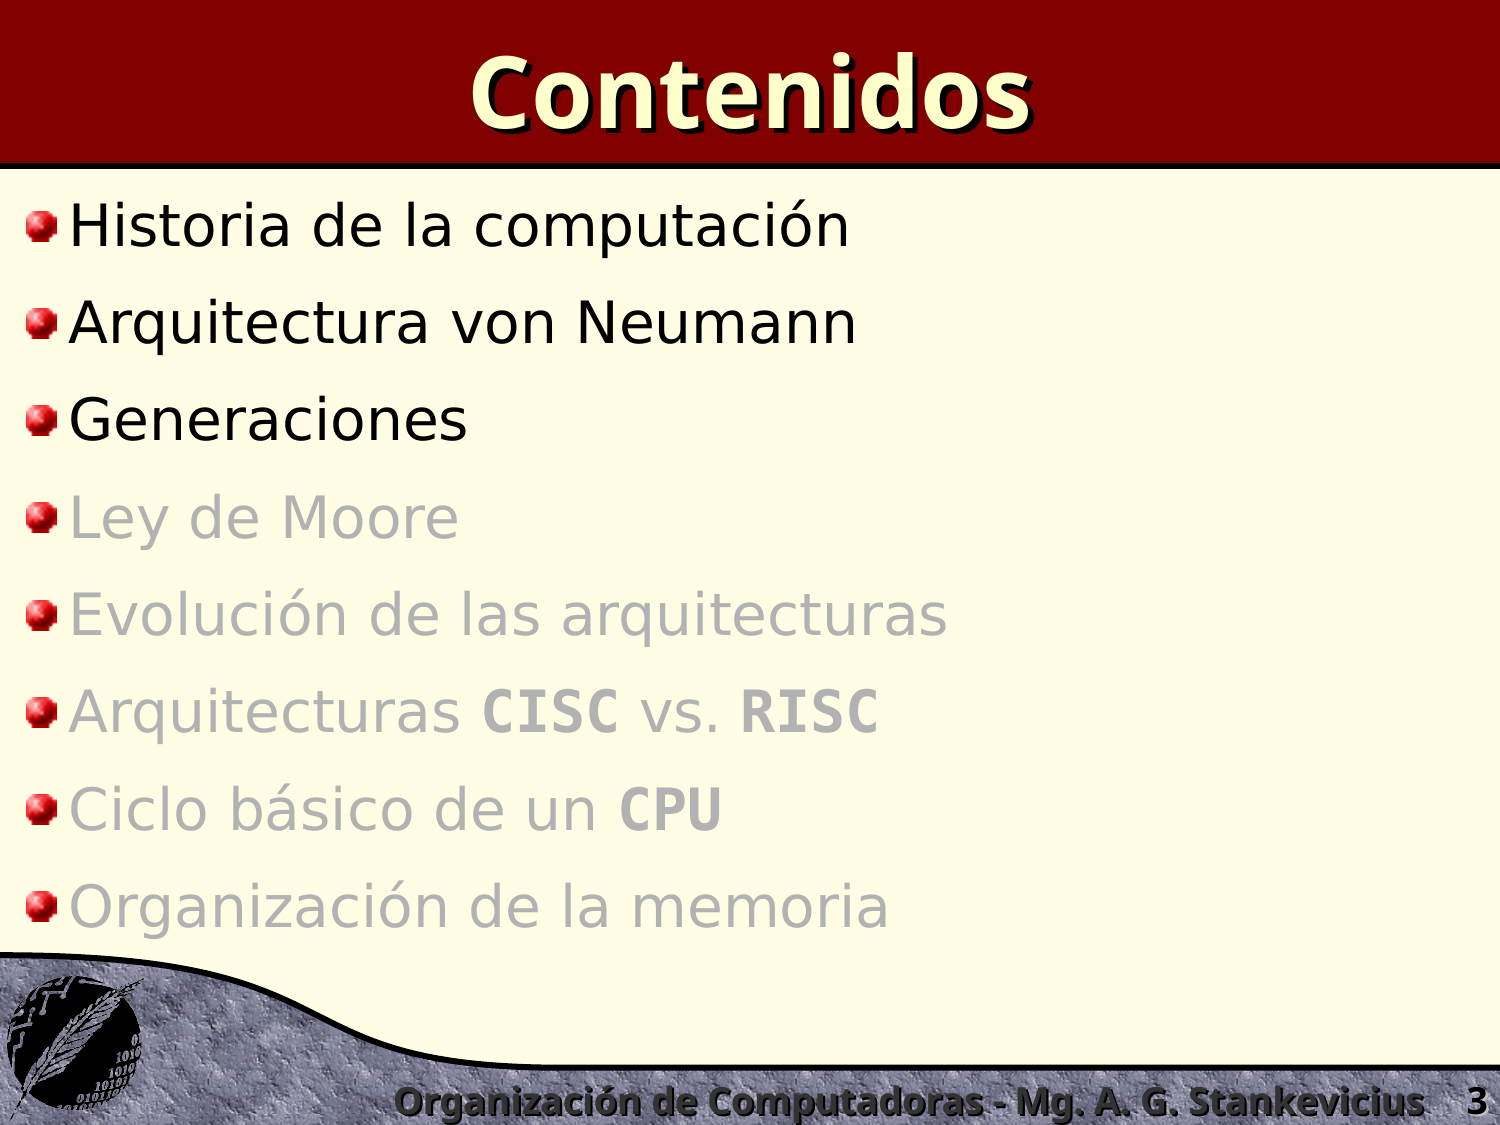

# Contenidos
Historia de la computación
Arquitectura von Neumann
Generaciones
Ley de Moore
Evolución de las arquitecturas
Arquitecturas CISC vs. RISC
Ciclo básico de un CPU
Organización de la memoria
3